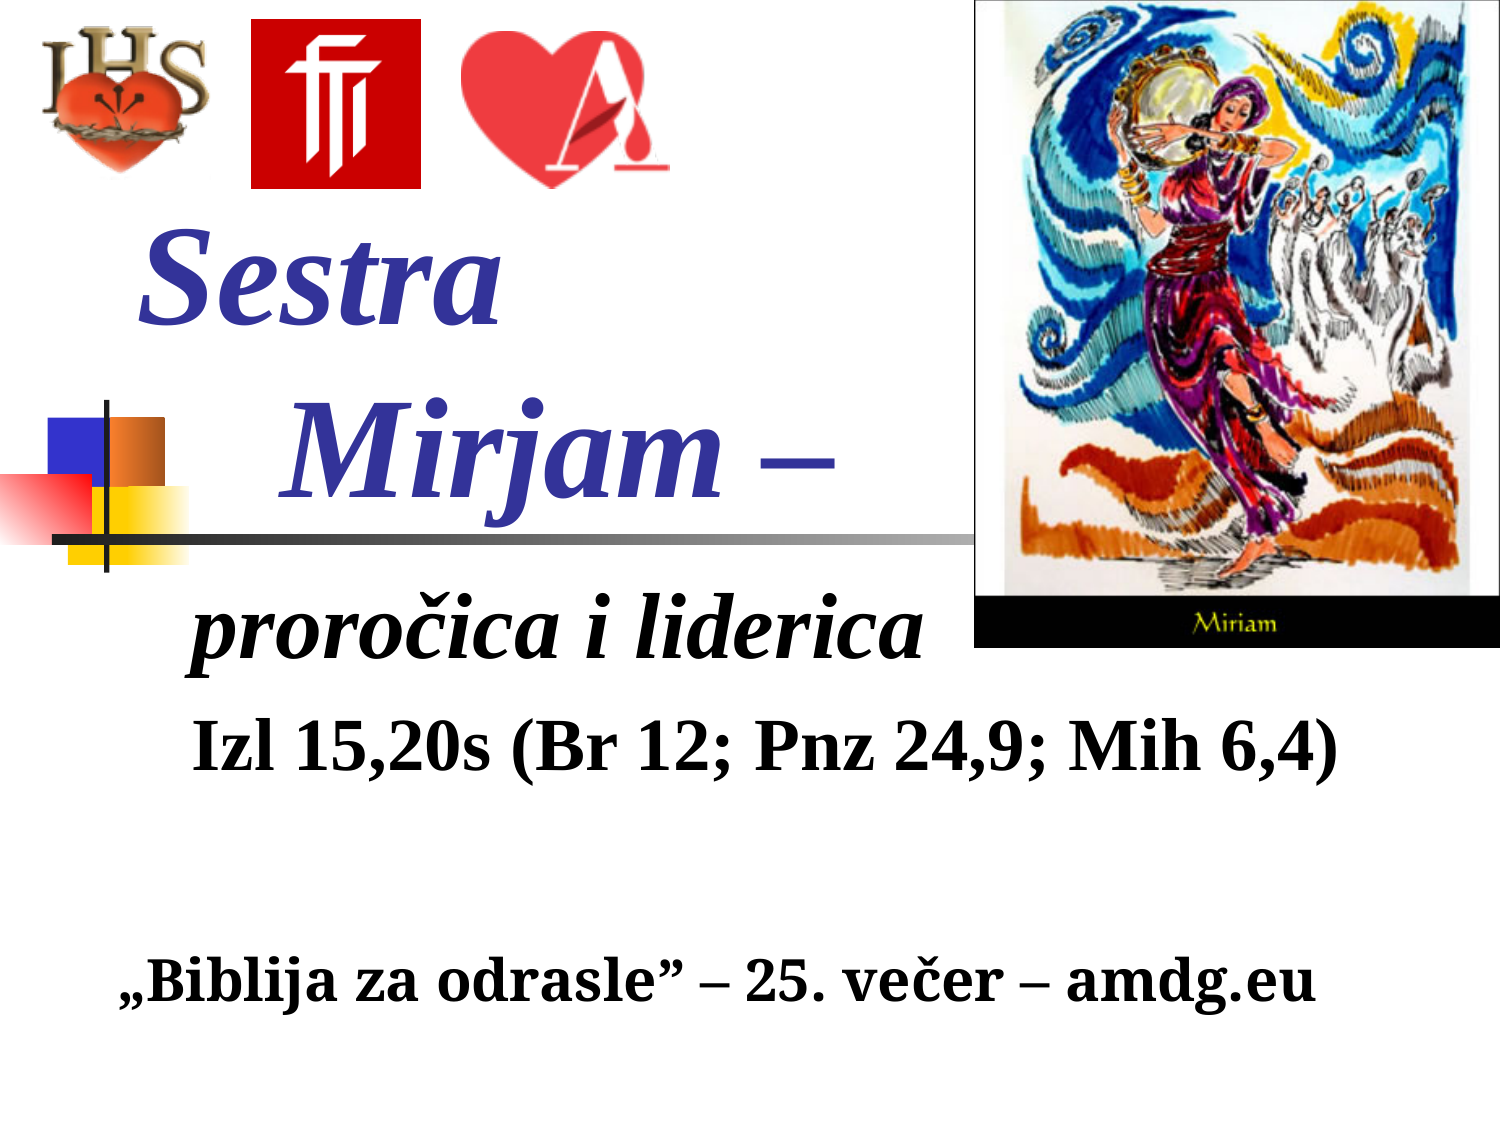

# Sestra Mirjam –
proročica i liderica
Izl 15,20s (Br 12; Pnz 24,9; Mih 6,4)
„Biblija za odrasle” – 25. večer – amdg.eu